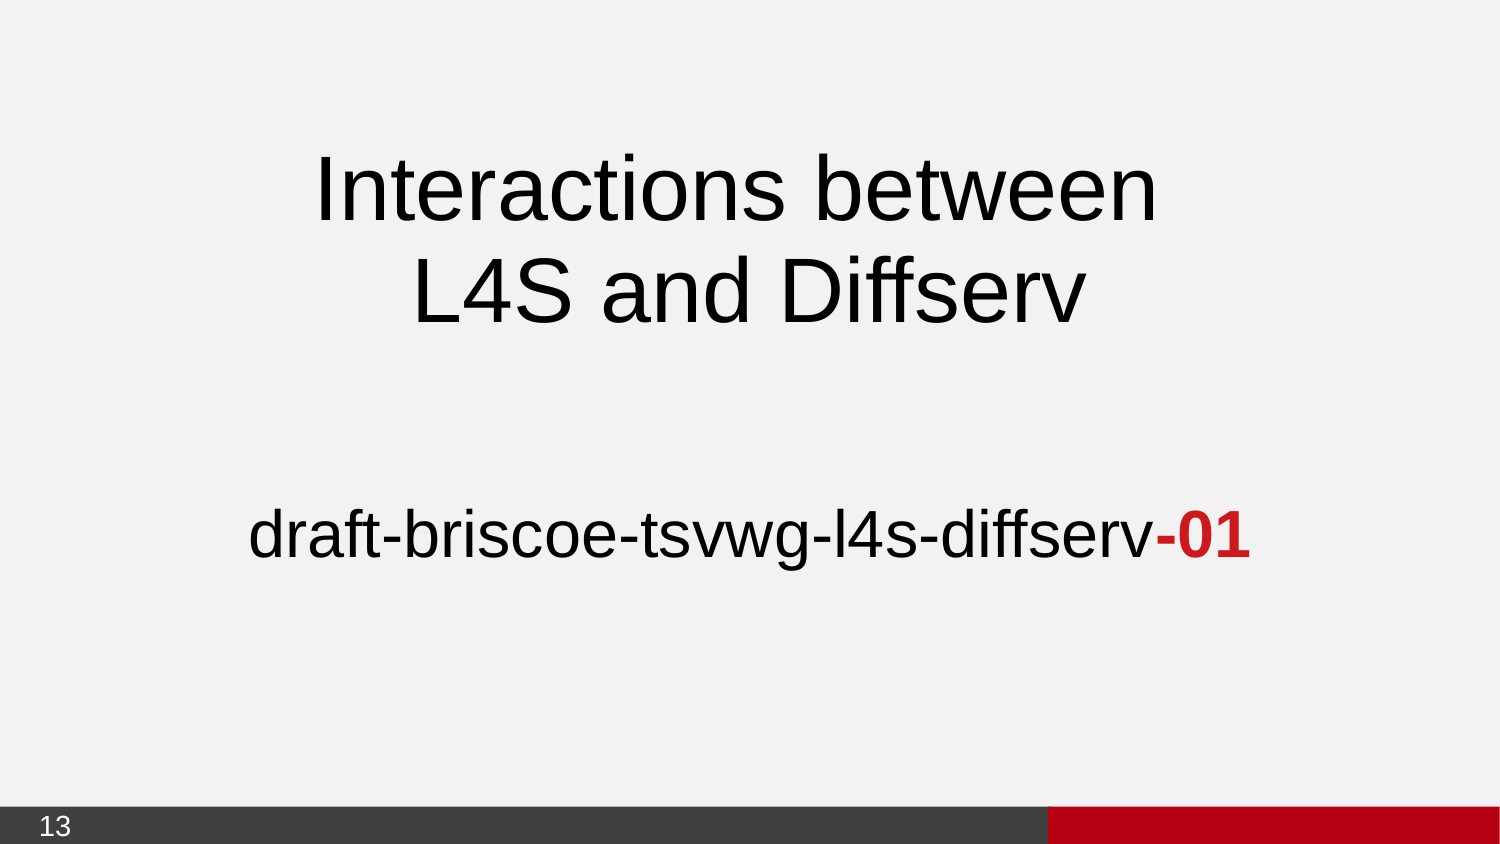

# Interactions between L4S and Diffserv
draft-briscoe-tsvwg-l4s-diffserv-01
13